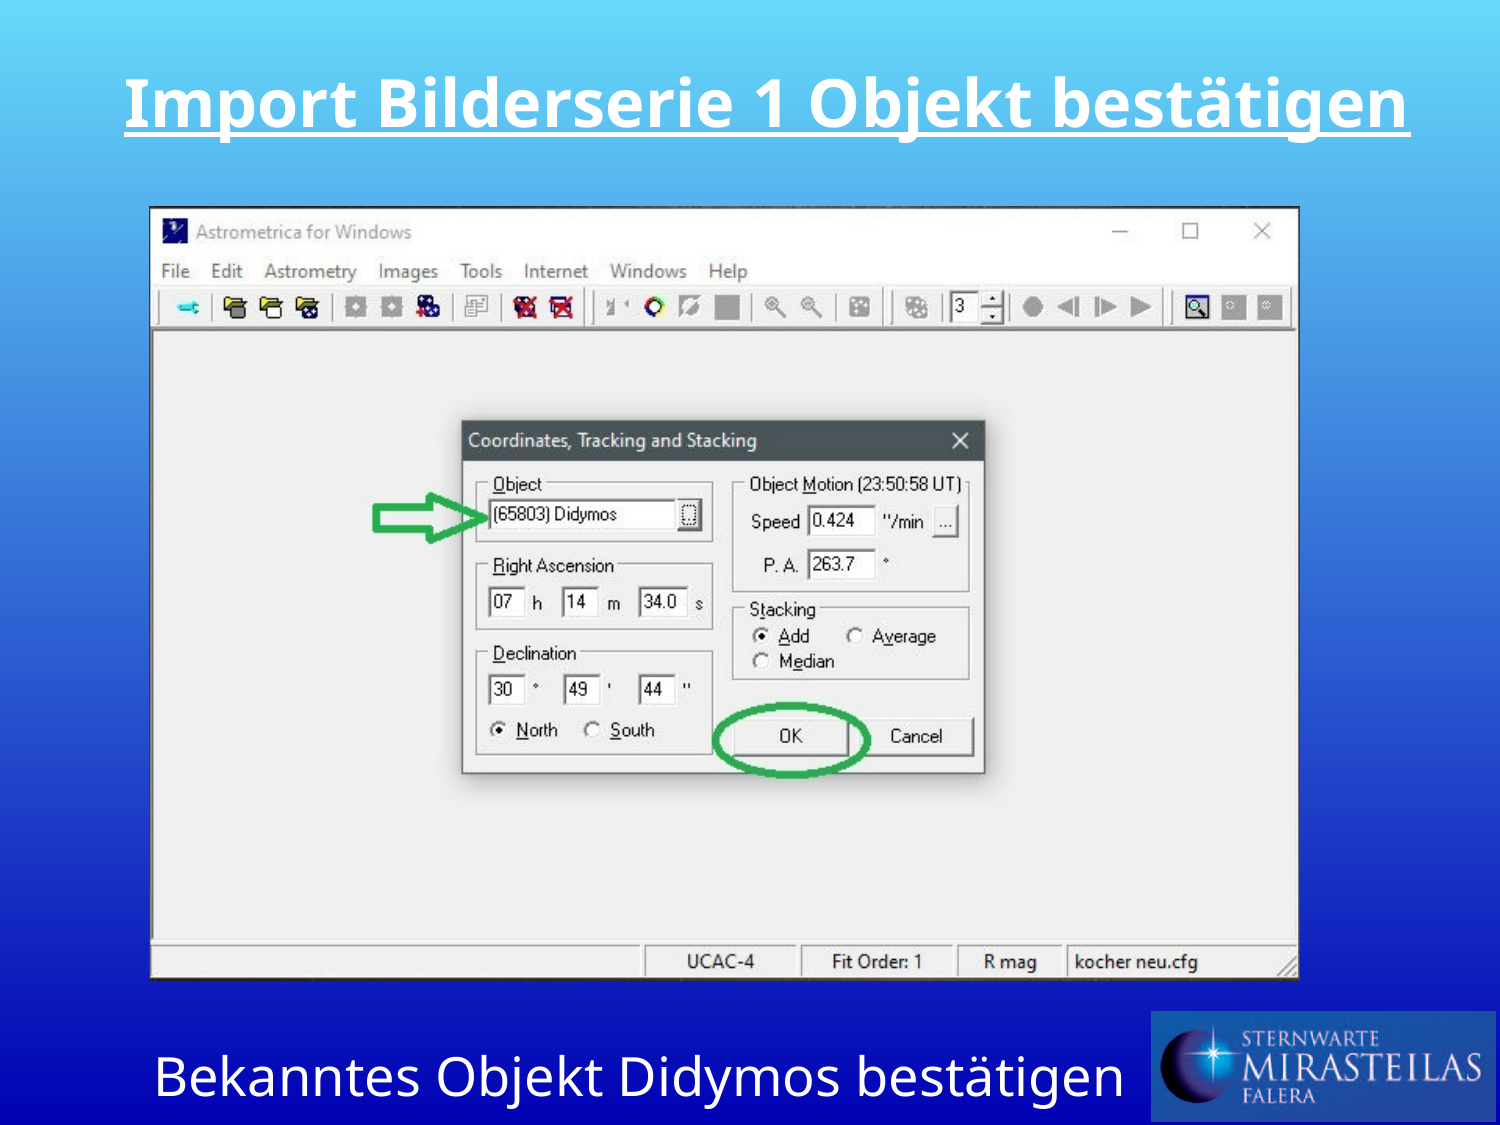

Import Bilderserie 1 Objekt bestätigen
 Bekanntes Objekt Didymos bestätigen